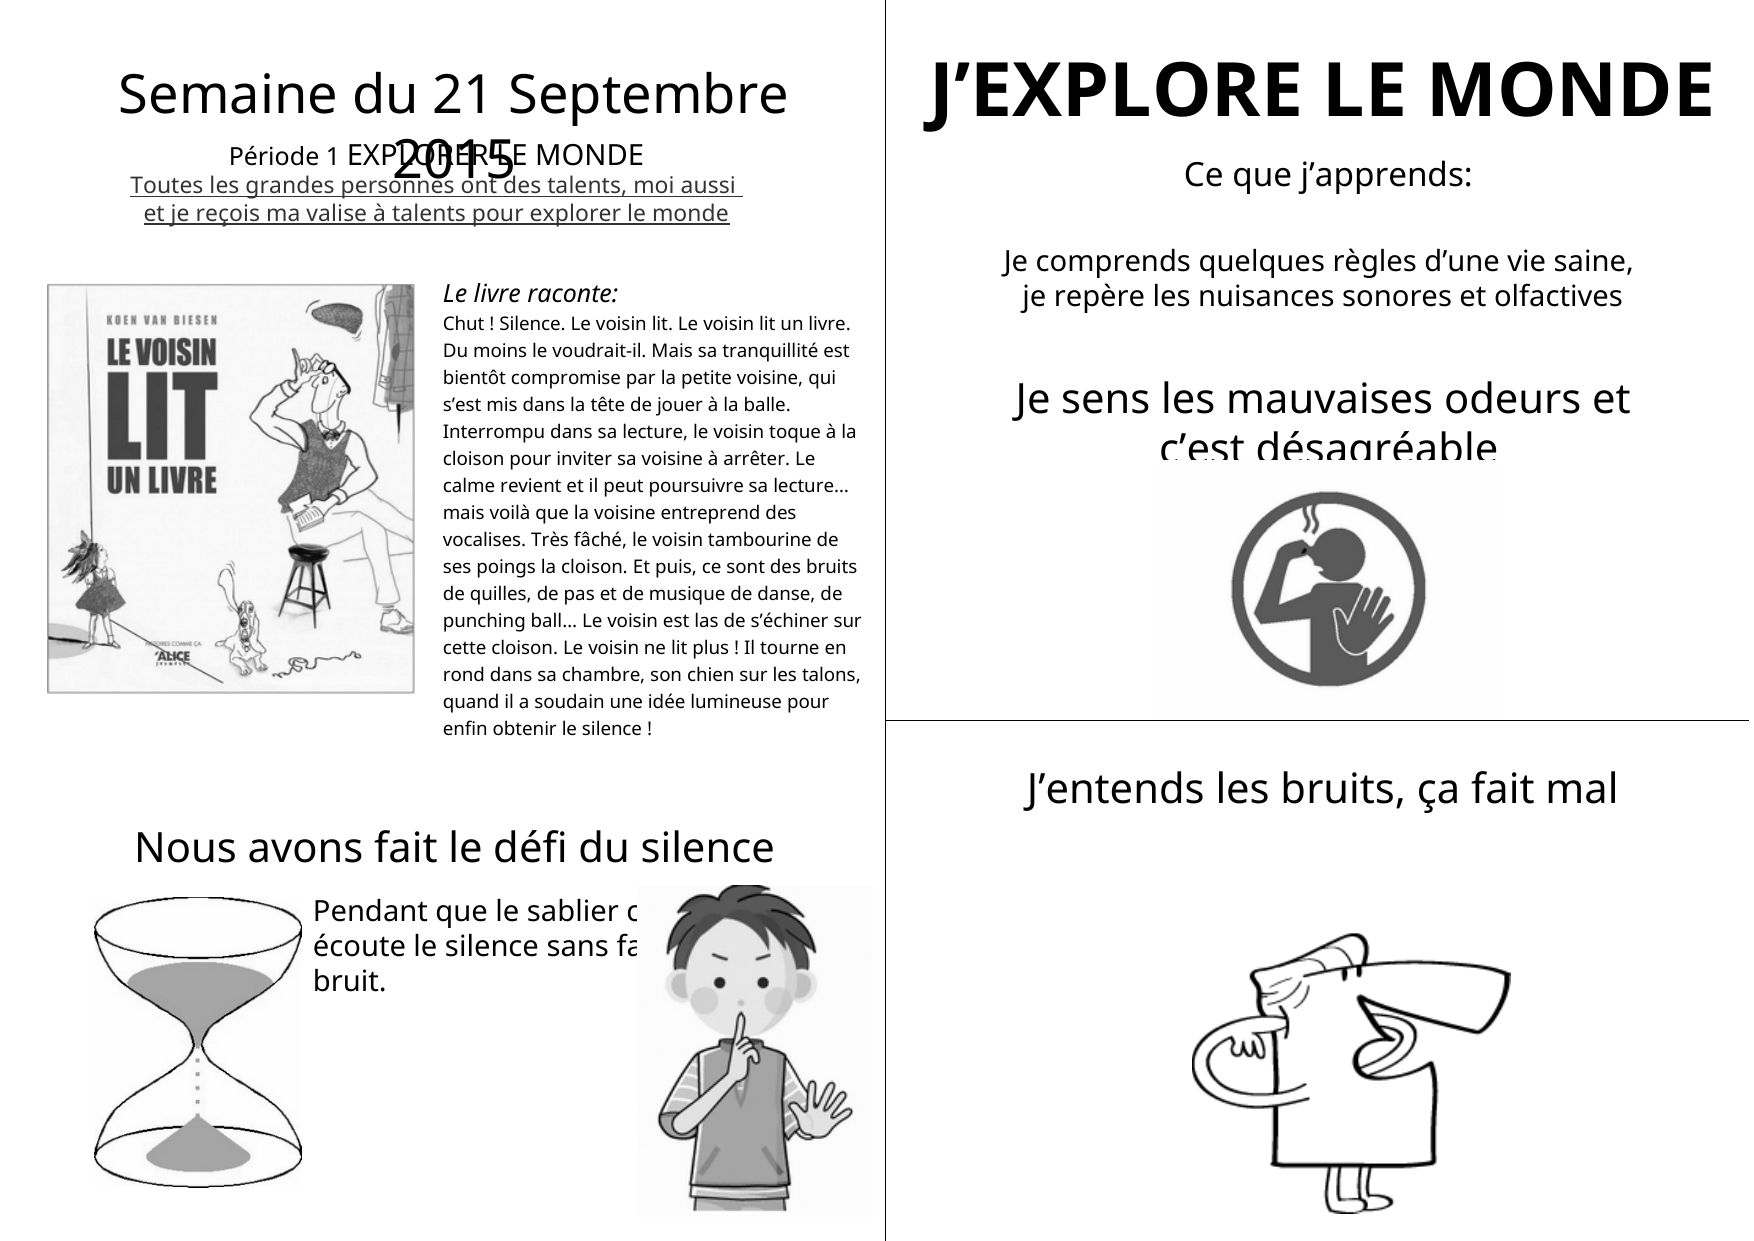

J’EXPLORE LE MONDE
Semaine du 21 Septembre 2015
Période 1 EXPLORER LE MONDE
Toutes les grandes personnes ont des talents, moi aussi
et je reçois ma valise à talents pour explorer le monde
Ce que j’apprends:
Je comprends quelques règles d’une vie saine,
je repère les nuisances sonores et olfactives
Le livre raconte:
Chut ! Silence. Le voisin lit. Le voisin lit un livre. Du moins le voudrait-il. Mais sa tranquillité est bientôt compromise par la petite voisine, qui s’est mis dans la tête de jouer à la balle. Interrompu dans sa lecture, le voisin toque à la cloison pour inviter sa voisine à arrêter. Le calme revient et il peut poursuivre sa lecture… mais voilà que la voisine entreprend des vocalises. Très fâché, le voisin tambourine de ses poings la cloison. Et puis, ce sont des bruits de quilles, de pas et de musique de danse, de punching ball… Le voisin est las de s’échiner sur cette cloison. Le voisin ne lit plus ! Il tourne en rond dans sa chambre, son chien sur les talons, quand il a soudain une idée lumineuse pour enfin obtenir le silence !
Je sens les mauvaises odeurs et
c’est désagréable
J’entends les bruits, ça fait mal
Nous avons fait le défi du silence
Pendant que le sablier coule, on écoute le silence sans faire un bruit.